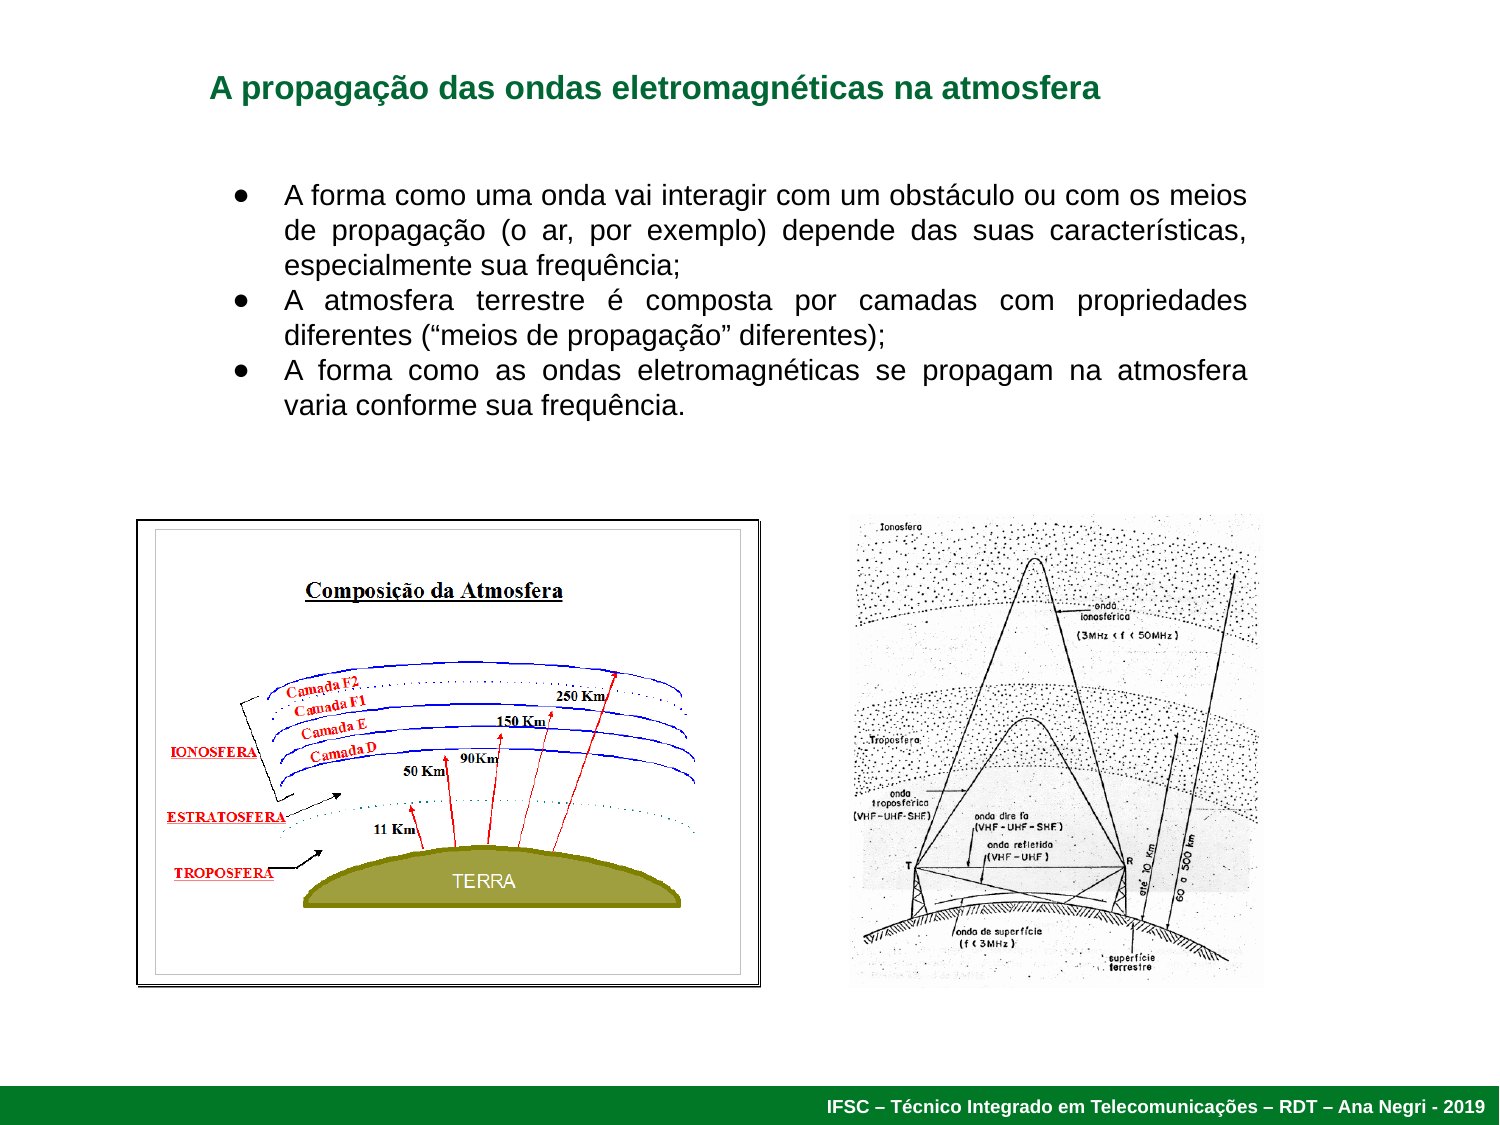

A propagação das ondas eletromagnéticas na atmosfera
A forma como uma onda vai interagir com um obstáculo ou com os meios de propagação (o ar, por exemplo) depende das suas características, especialmente sua frequência;
A atmosfera terrestre é composta por camadas com propriedades diferentes (“meios de propagação” diferentes);
A forma como as ondas eletromagnéticas se propagam na atmosfera varia conforme sua frequência.
ção
IFSC – Técnico Integrado em Telecomunicações – RDT – Ana Negri - 2019